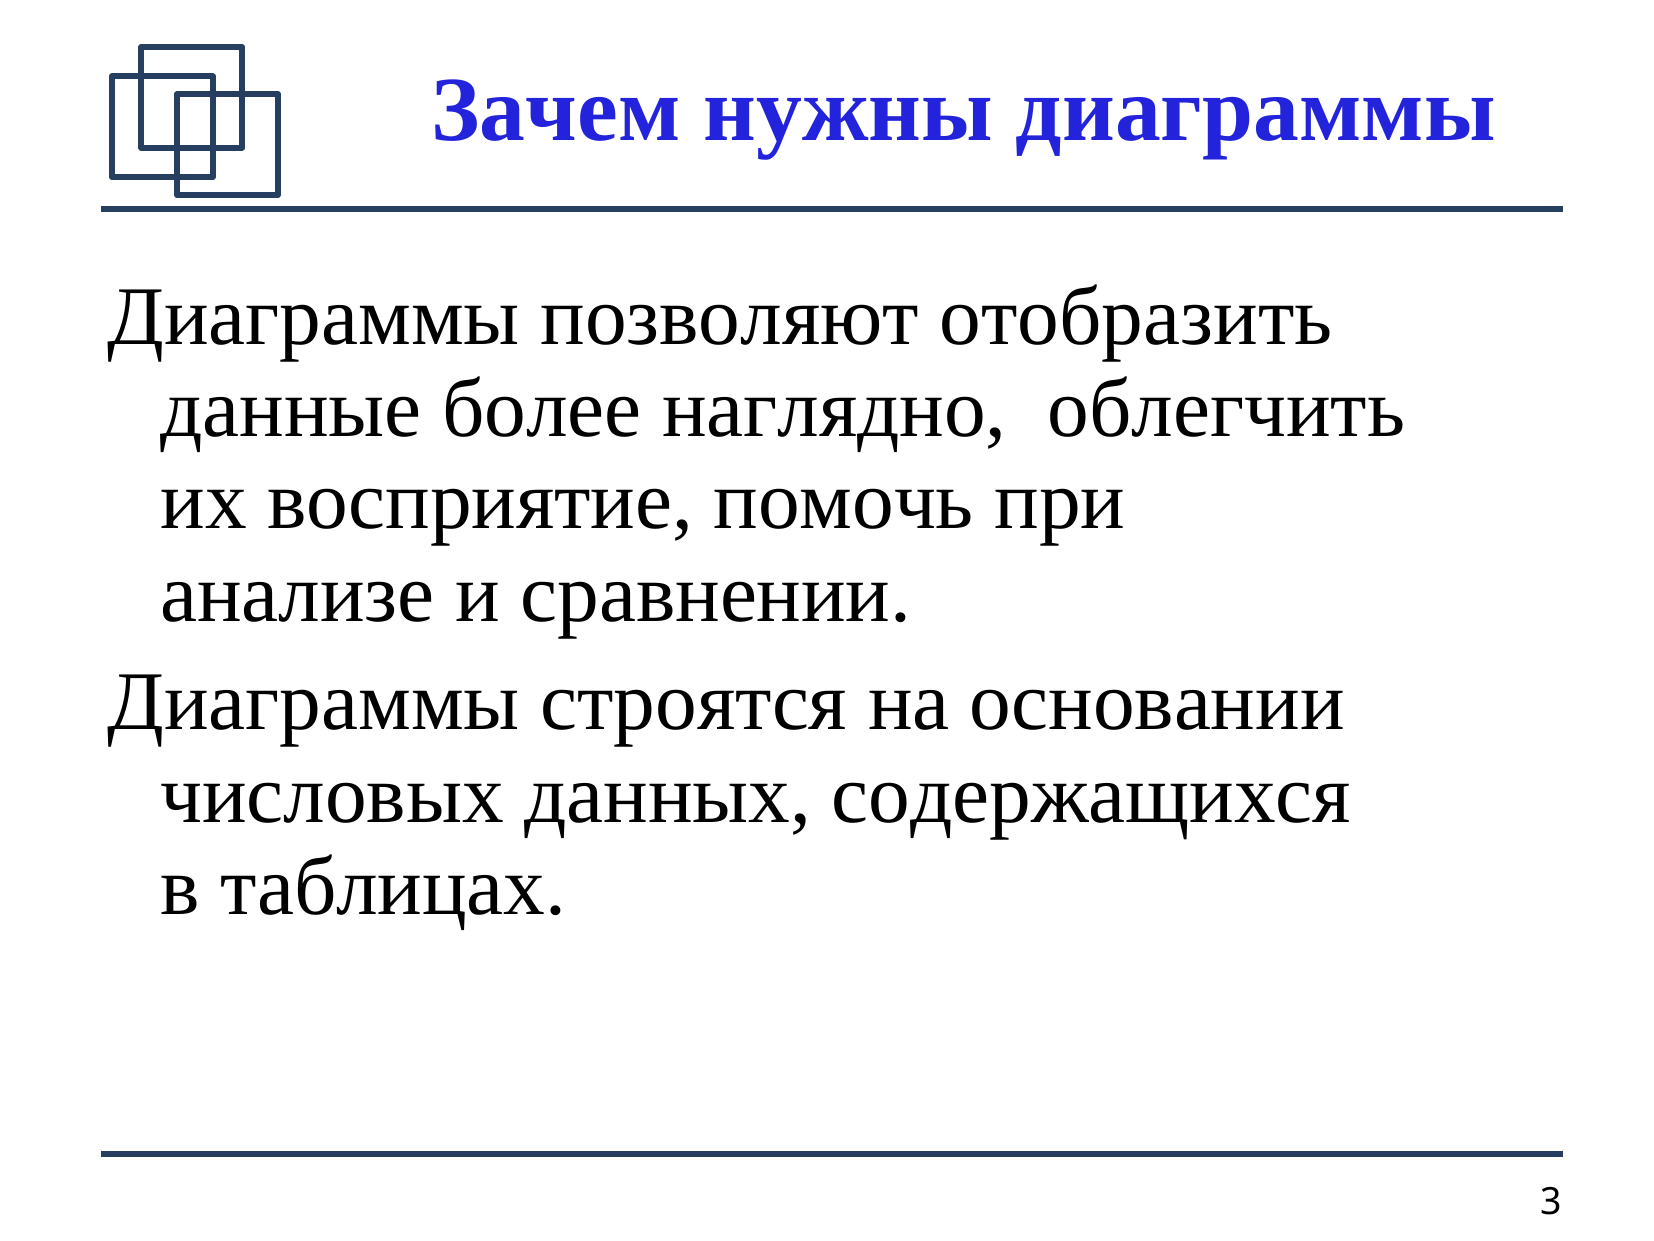

Зачем нужны диаграммы
# Диаграммы позволяют отобразить данные более наглядно, облегчить их восприятие, помочь при анализе и сравнении.
Диаграммы строятся на основании числовых данных, содержащихся в таблицах.